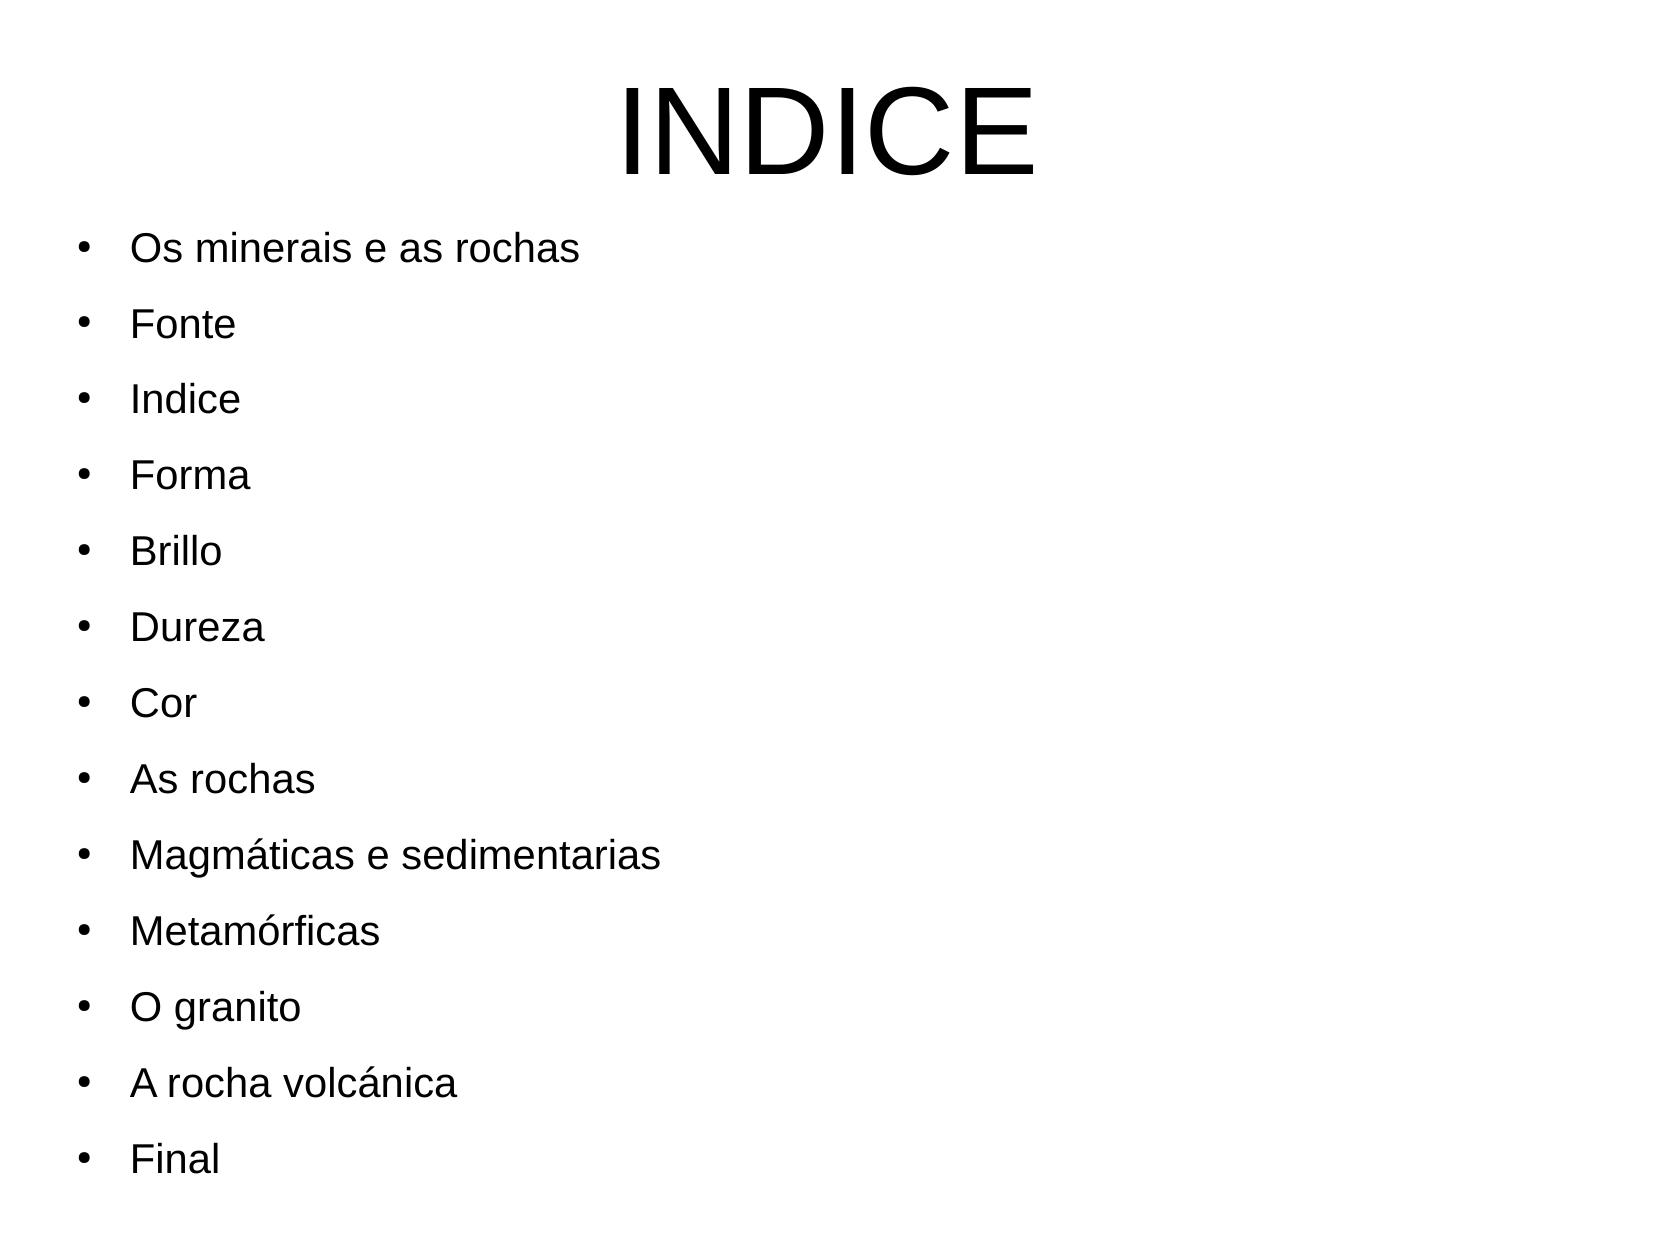

# INDICE
Os minerais e as rochas
Fonte
Indice
Forma
Brillo
Dureza
Cor
As rochas
Magmáticas e sedimentarias
Metamórficas
O granito
A rocha volcánica
Final